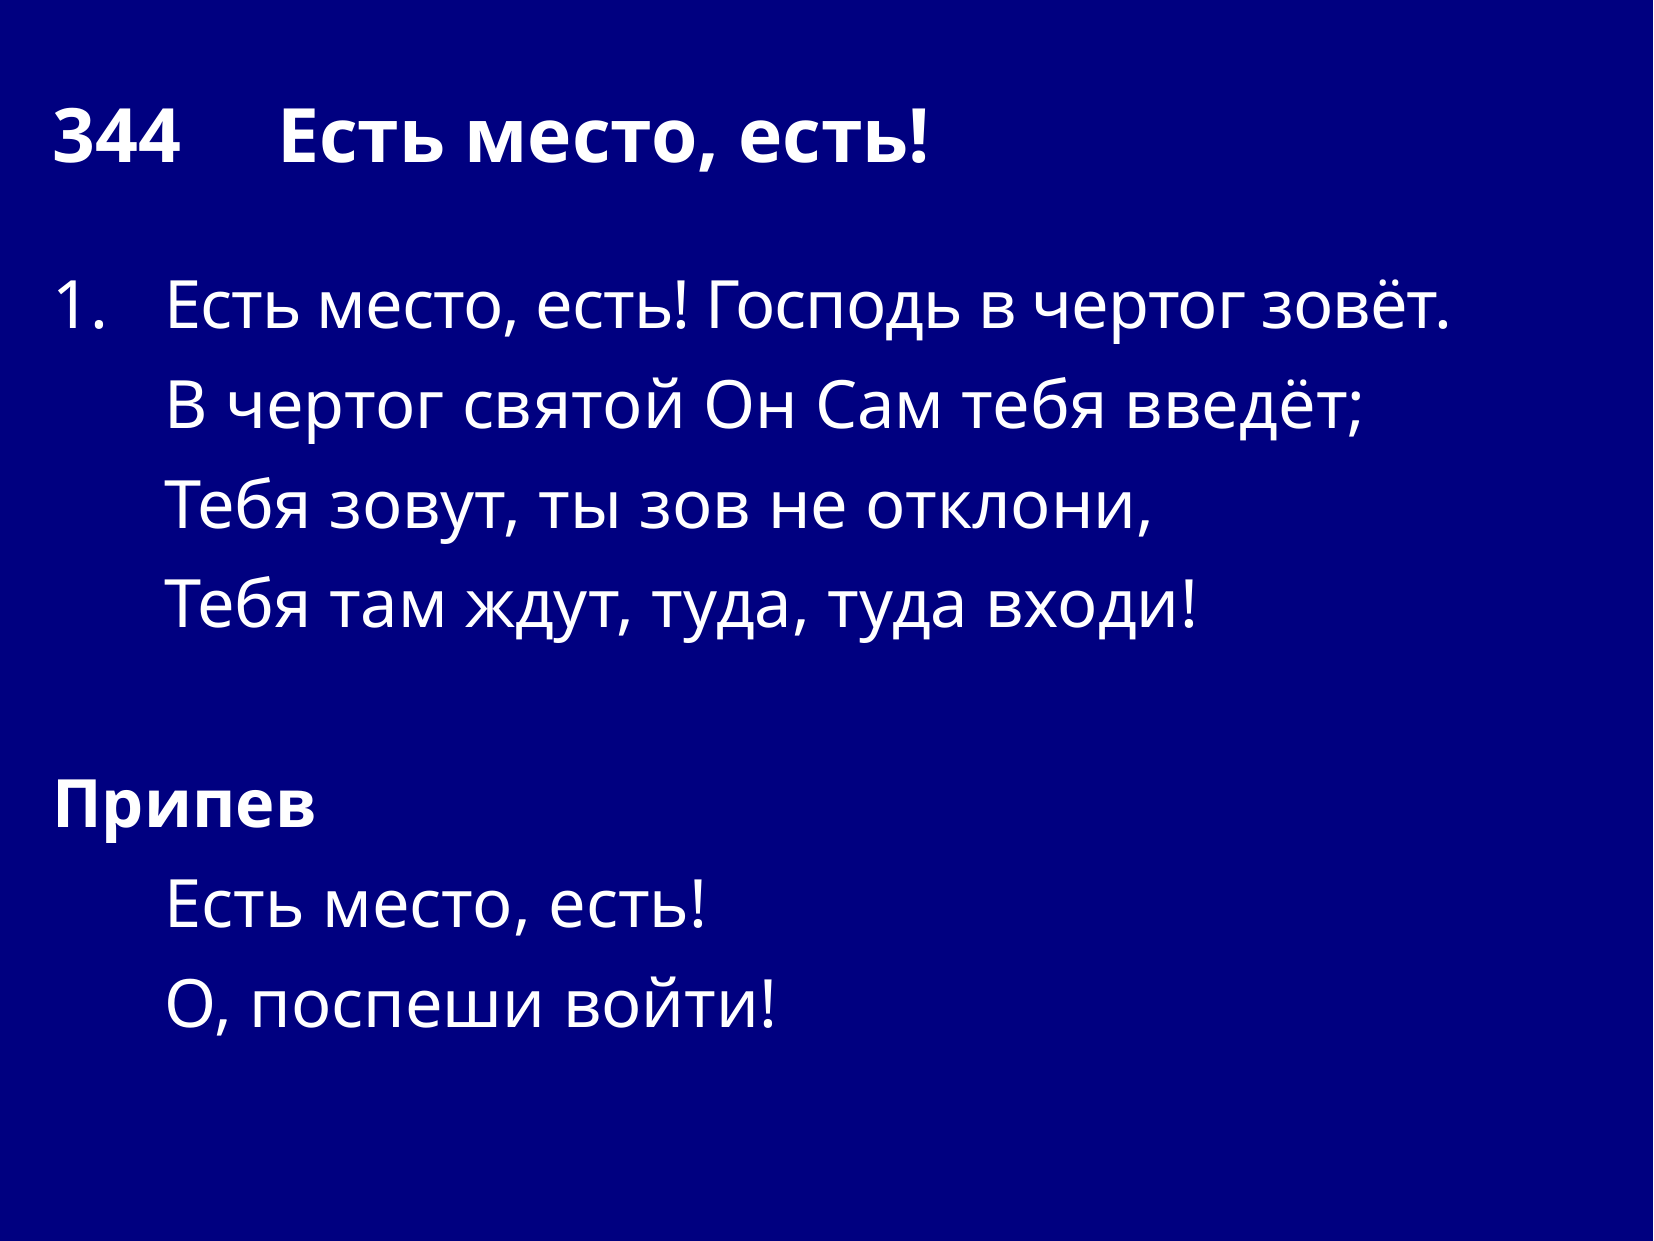

344	Есть место, есть!
1.	Есть место, есть! Господь в чертог зовёт.
	В чертог святой Он Сам тебя введёт;
	Тебя зовут, ты зов не отклони,
	Тебя там ждут, туда, туда входи!
Припев
	Есть место, есть!
	О, поспеши войти!